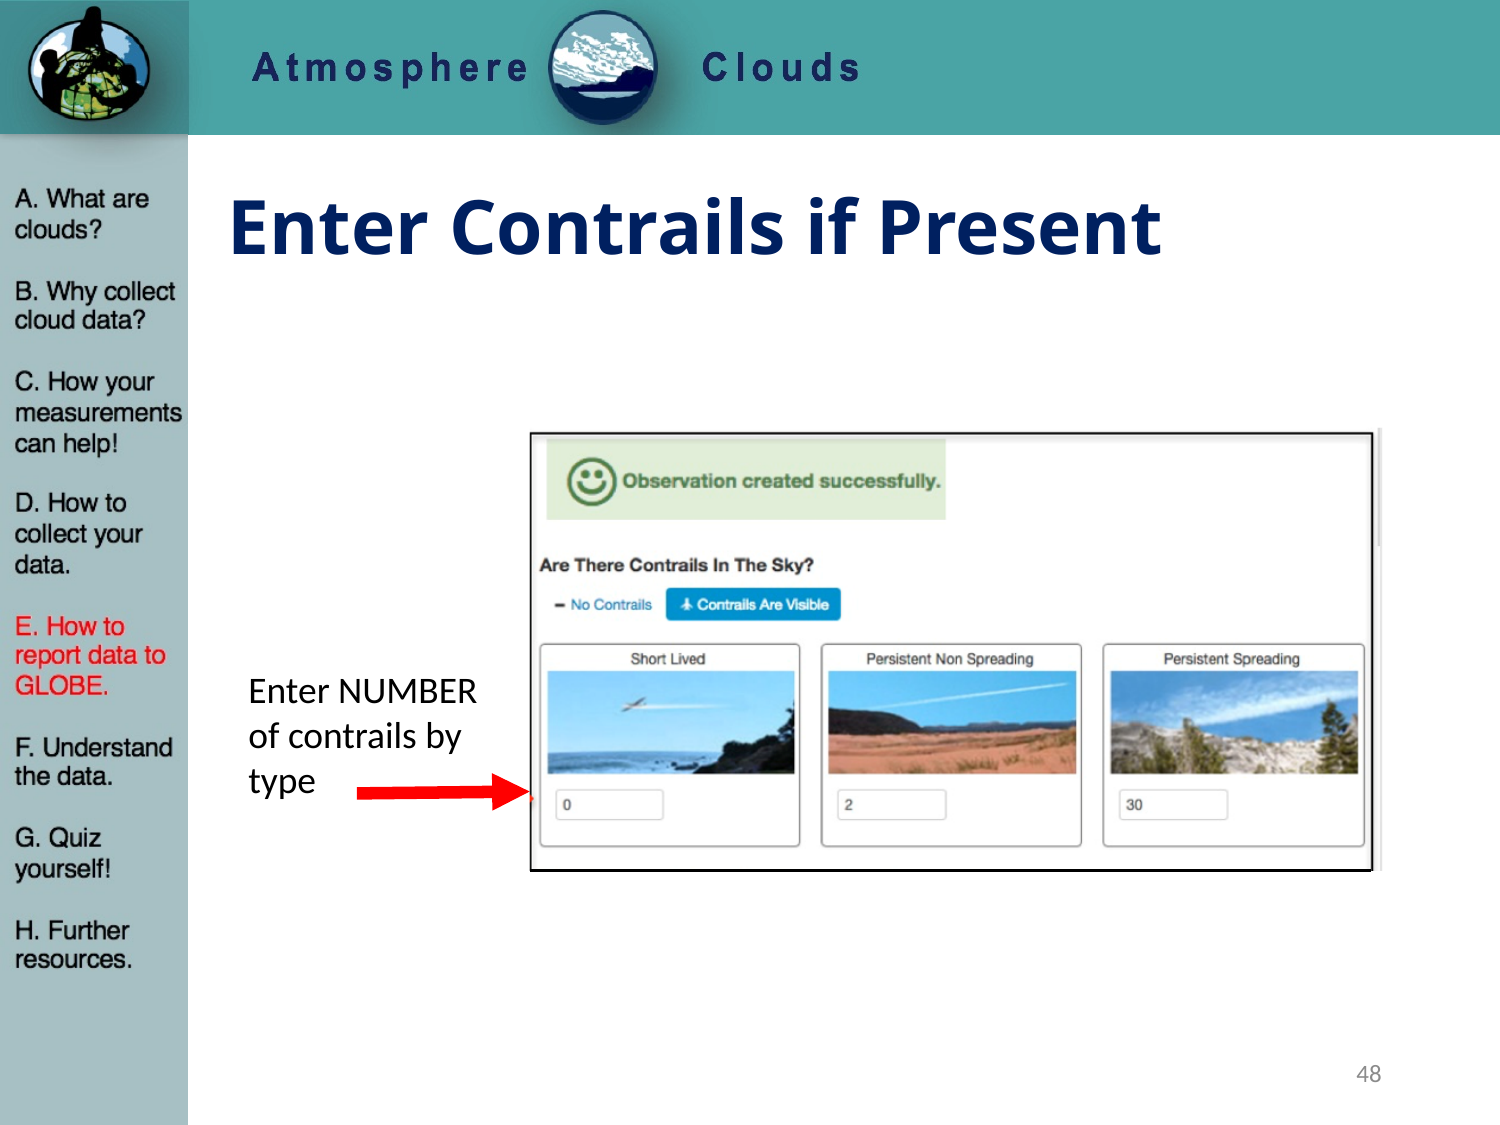

# Enter Contrails if Present
Enter NUMBER of contrails by type